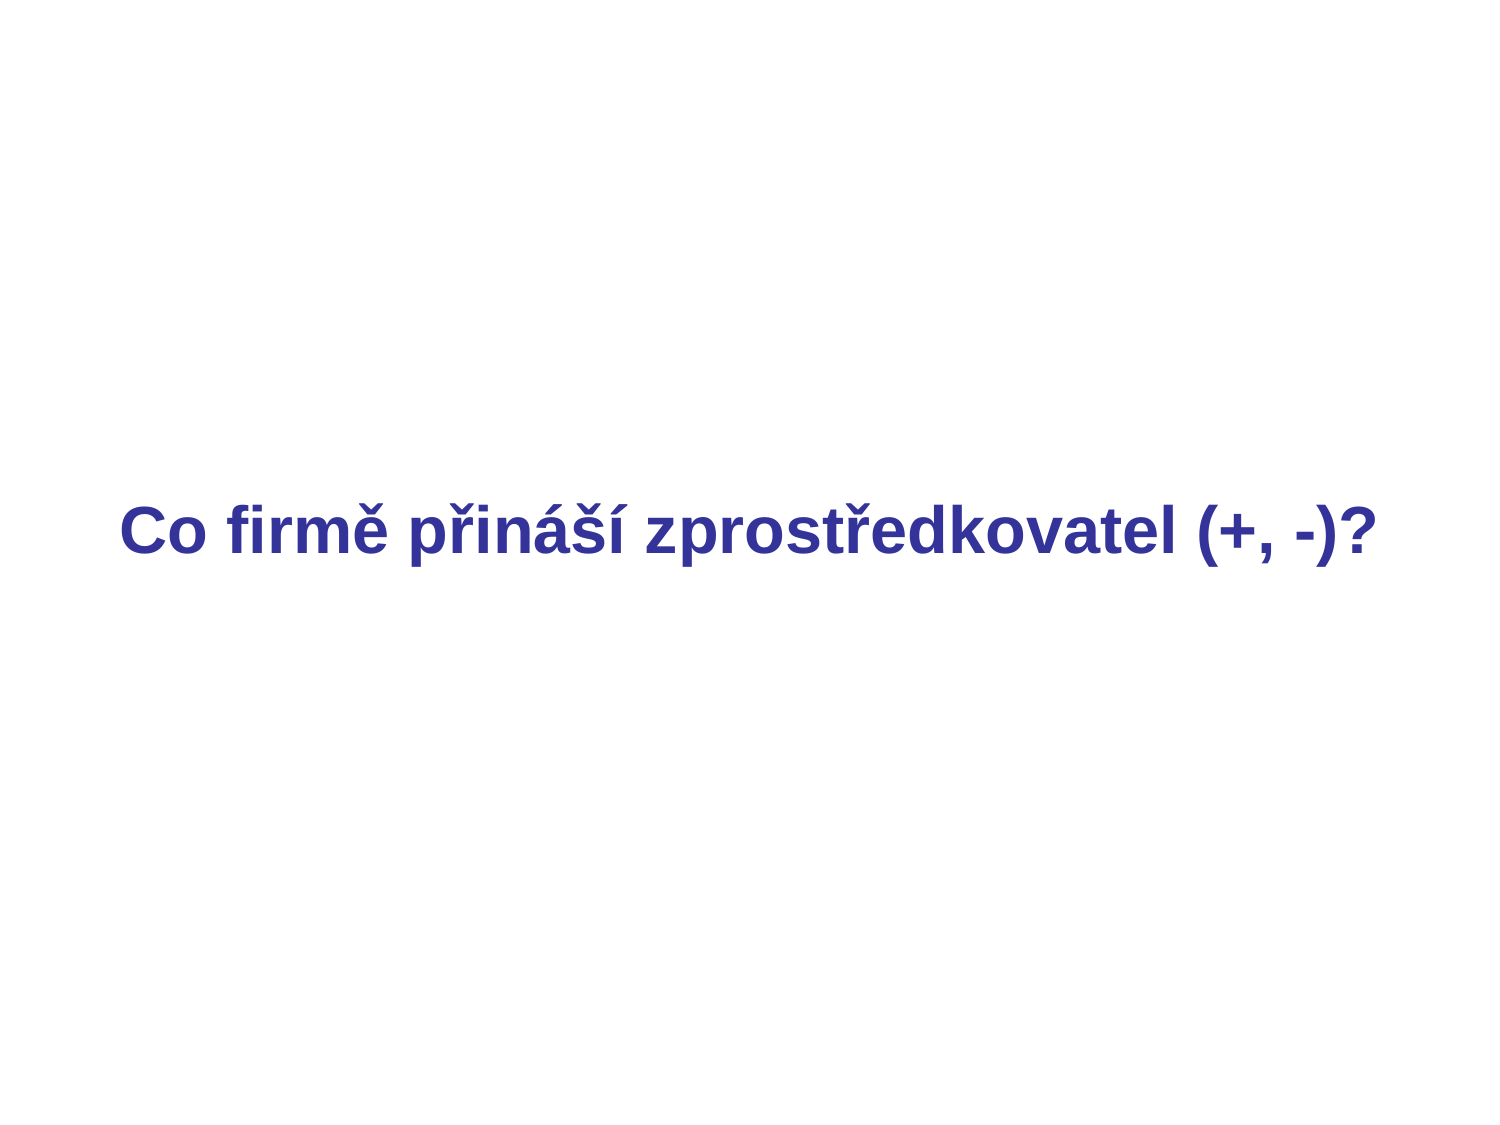

# Co firmě přináší zprostředkovatel (+, -)?